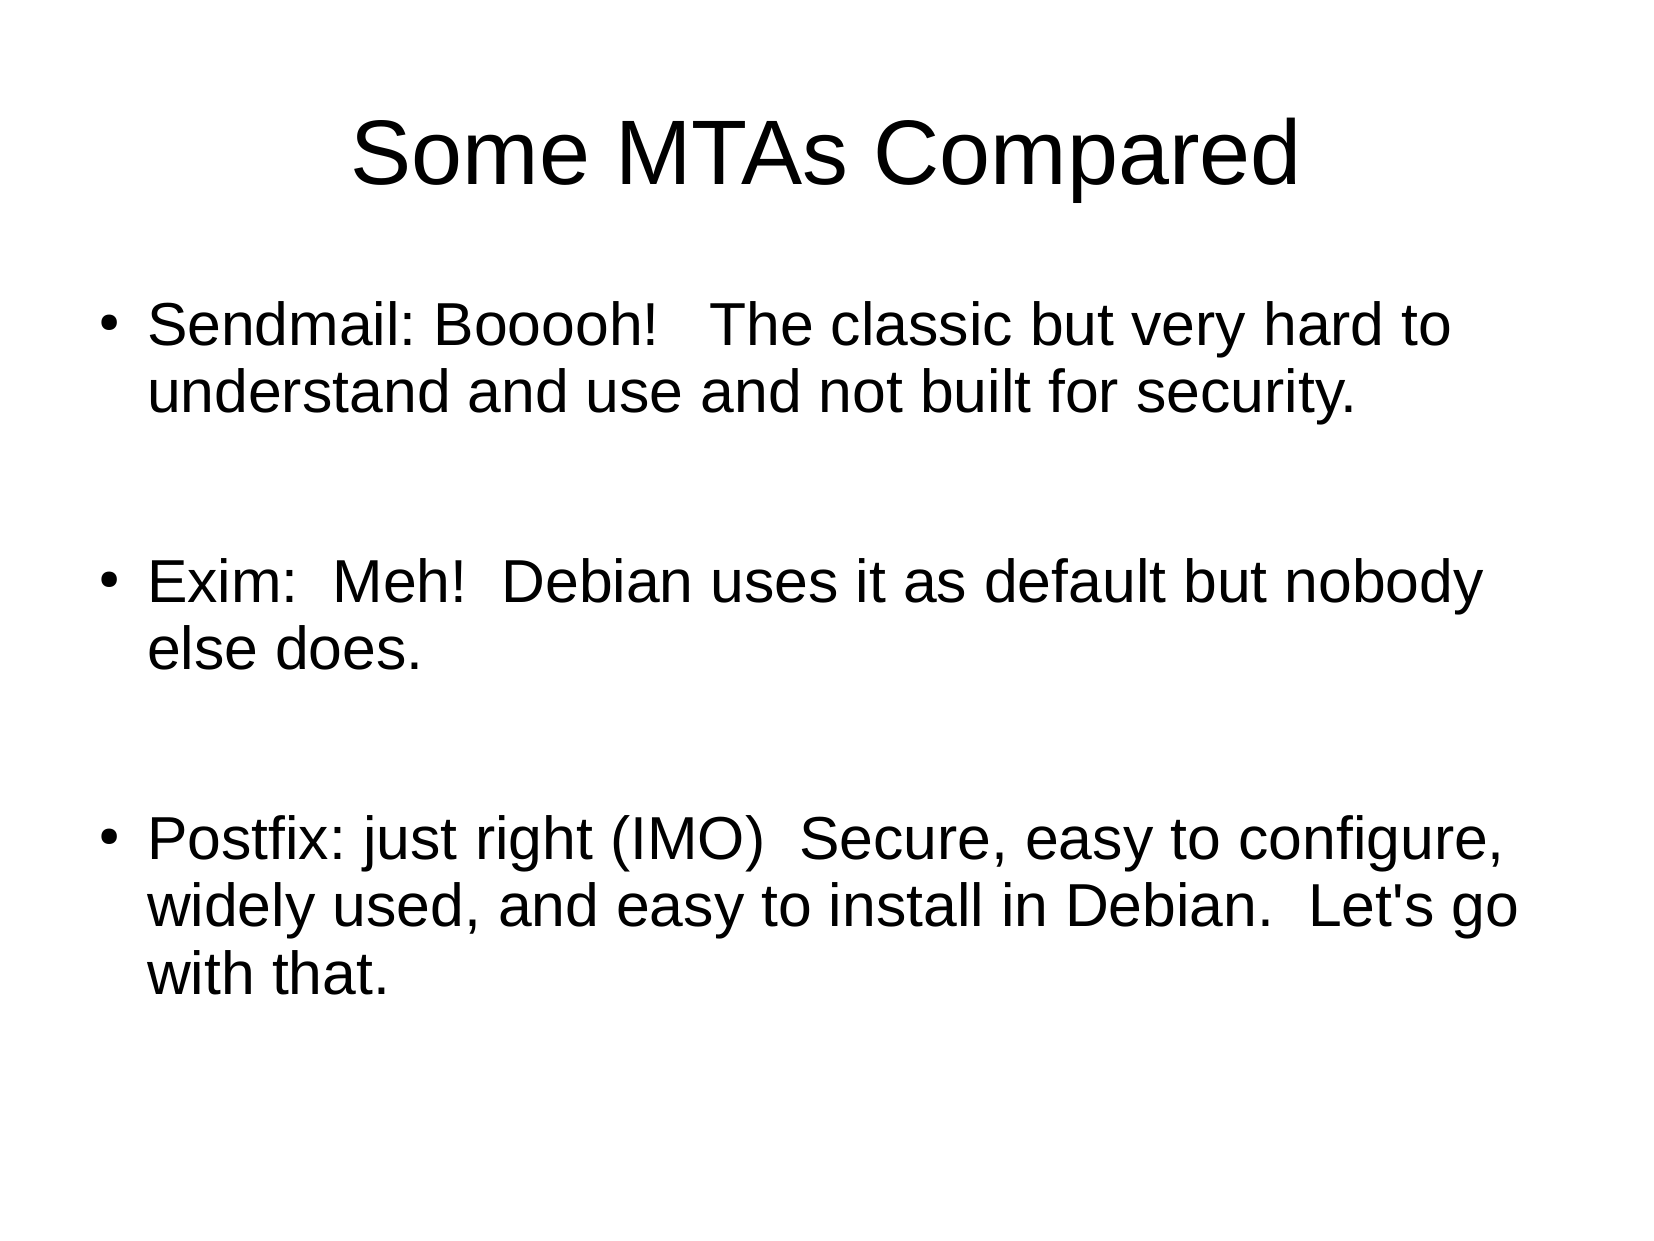

# Some MTAs Compared
Sendmail: Booooh! The classic but very hard to understand and use and not built for security.
Exim: Meh! Debian uses it as default but nobody else does.
Postfix: just right (IMO) Secure, easy to configure, widely used, and easy to install in Debian. Let's go with that.